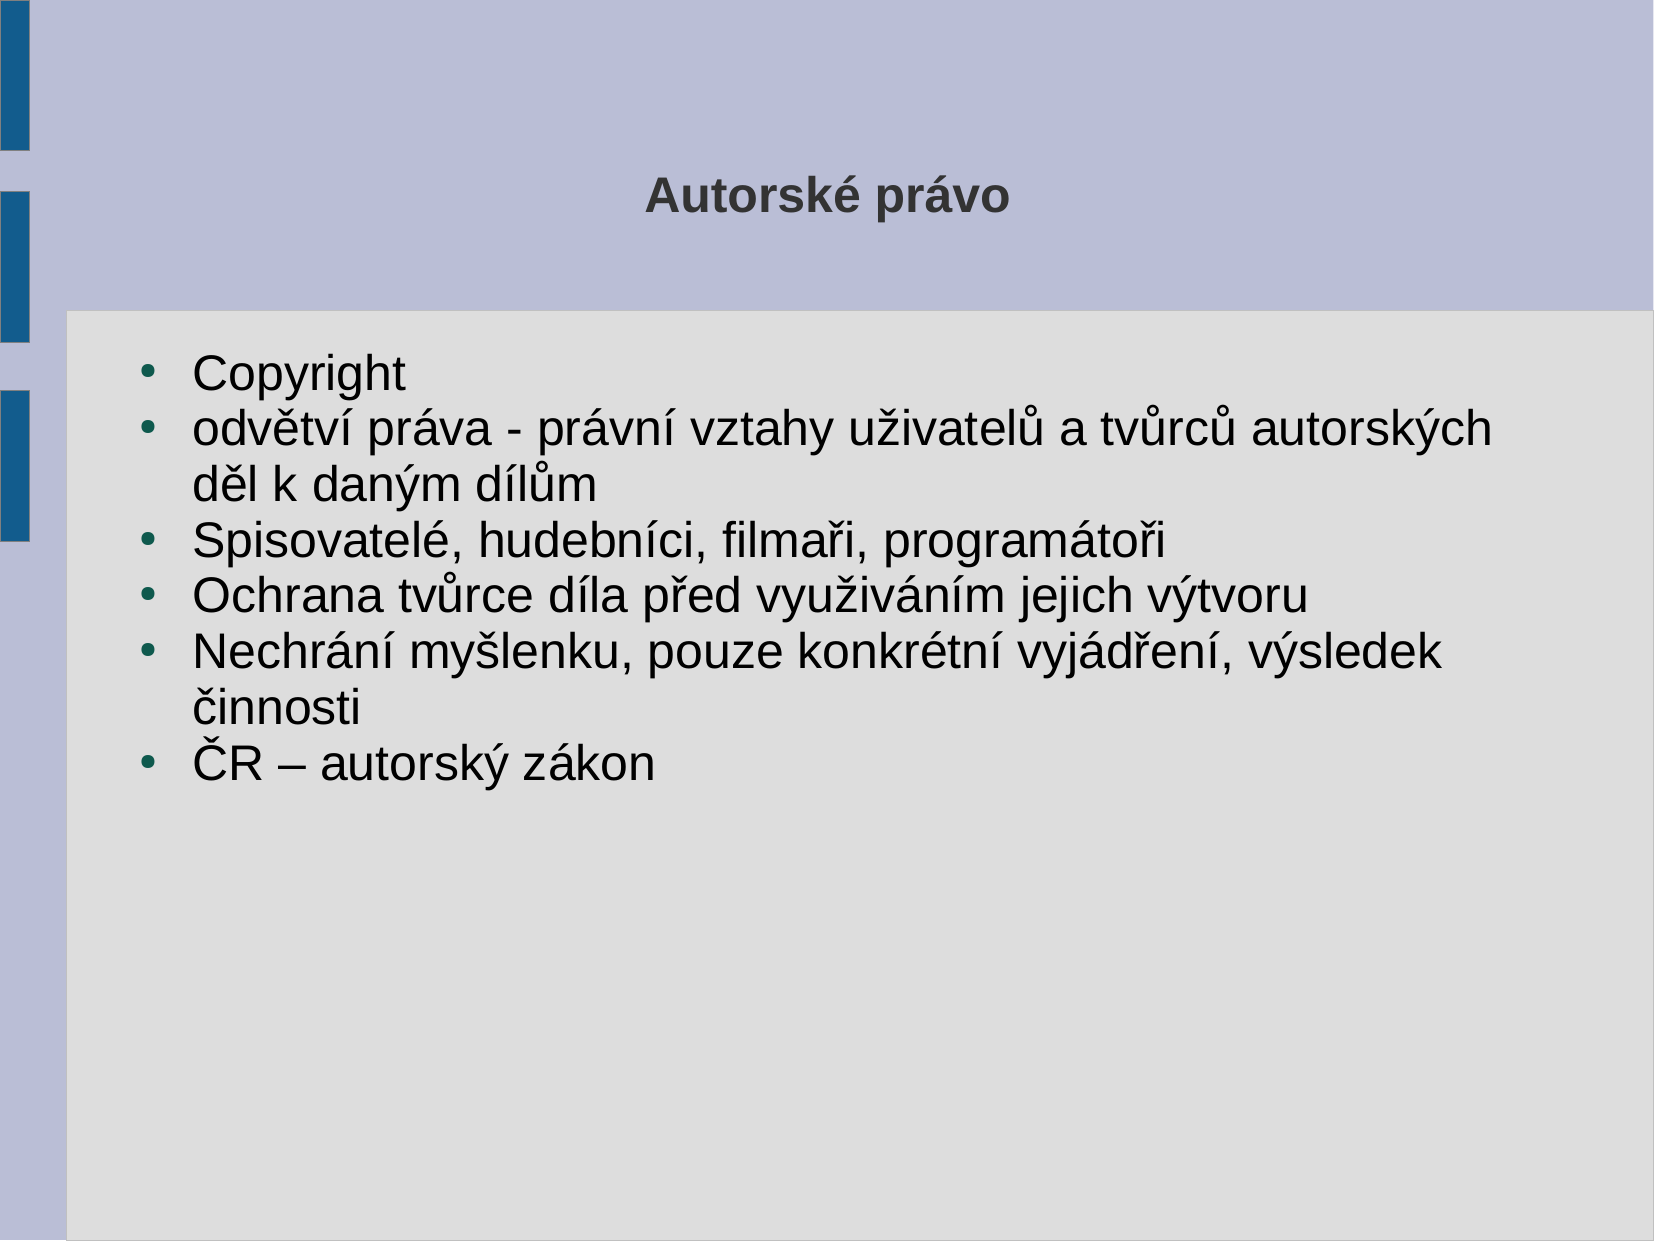

# Autorské právo
Copyright
odvětví práva - právní vztahy uživatelů a tvůrců autorských děl k daným dílům
Spisovatelé, hudebníci, filmaři, programátoři
Ochrana tvůrce díla před využiváním jejich výtvoru
Nechrání myšlenku, pouze konkrétní vyjádření, výsledek činnosti
ČR – autorský zákon